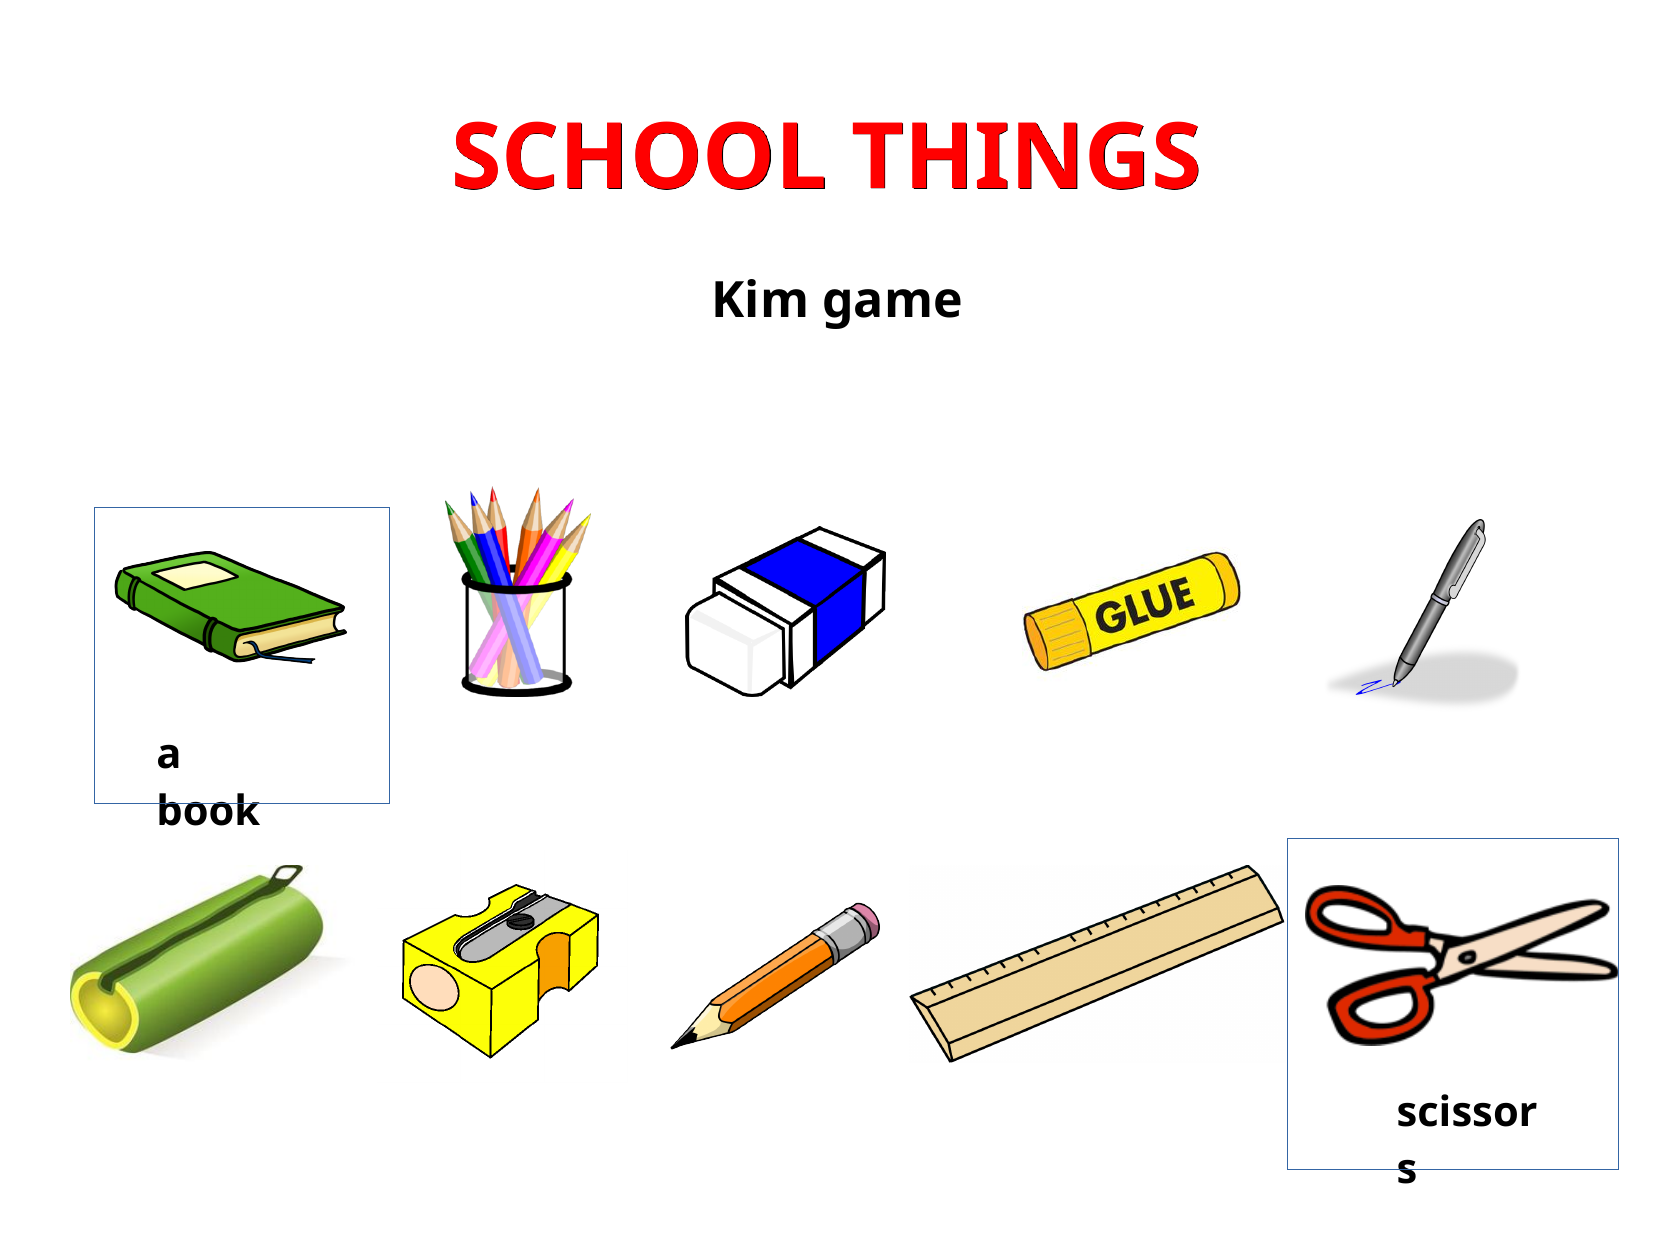

# SCHOOL THINGS
Kim game
a book
scissors